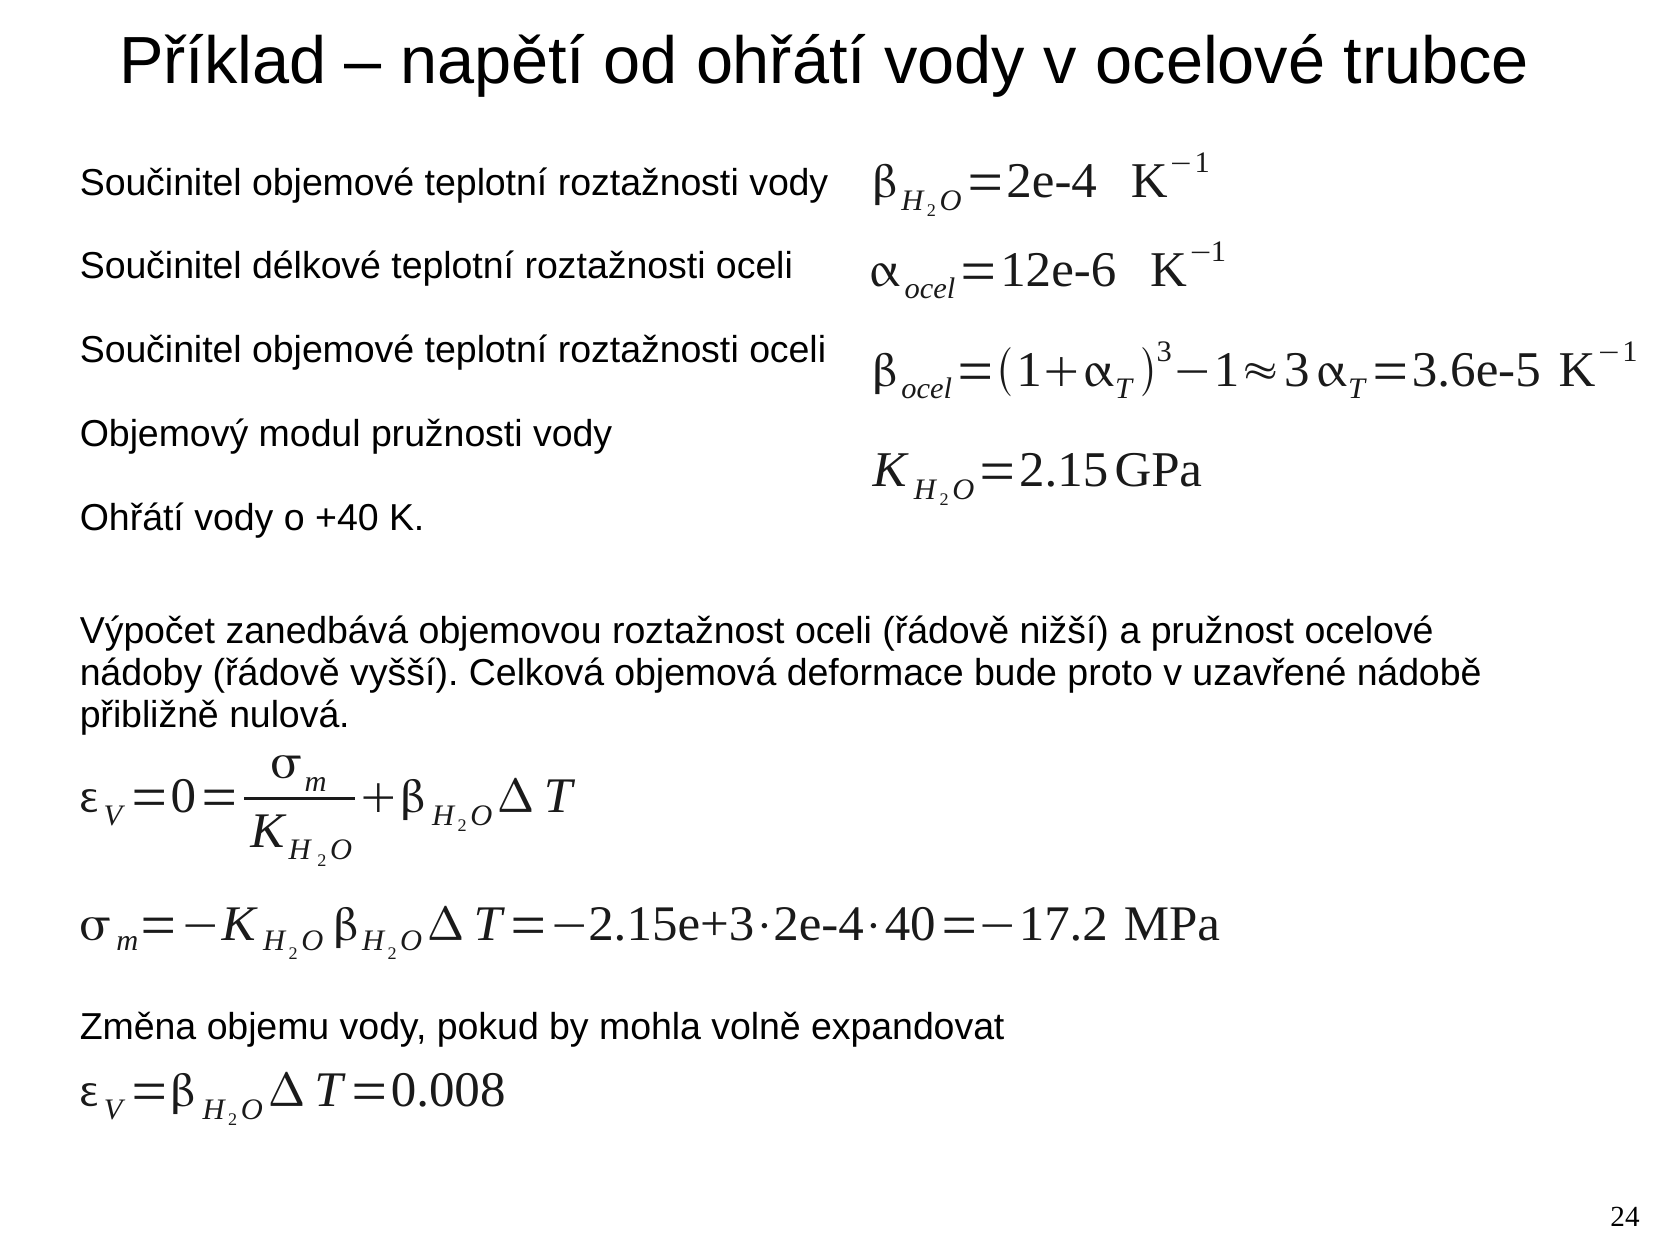

# Příklad – napětí od ohřátí vody v ocelové trubce
Součinitel objemové teplotní roztažnosti vody
Součinitel délkové teplotní roztažnosti oceli
Součinitel objemové teplotní roztažnosti oceli
Objemový modul pružnosti vody
Ohřátí vody o +40 K.
Výpočet zanedbává objemovou roztažnost oceli (řádově nižší) a pružnost ocelové nádoby (řádově vyšší). Celková objemová deformace bude proto v uzavřené nádobě přibližně nulová.
Změna objemu vody, pokud by mohla volně expandovat
24